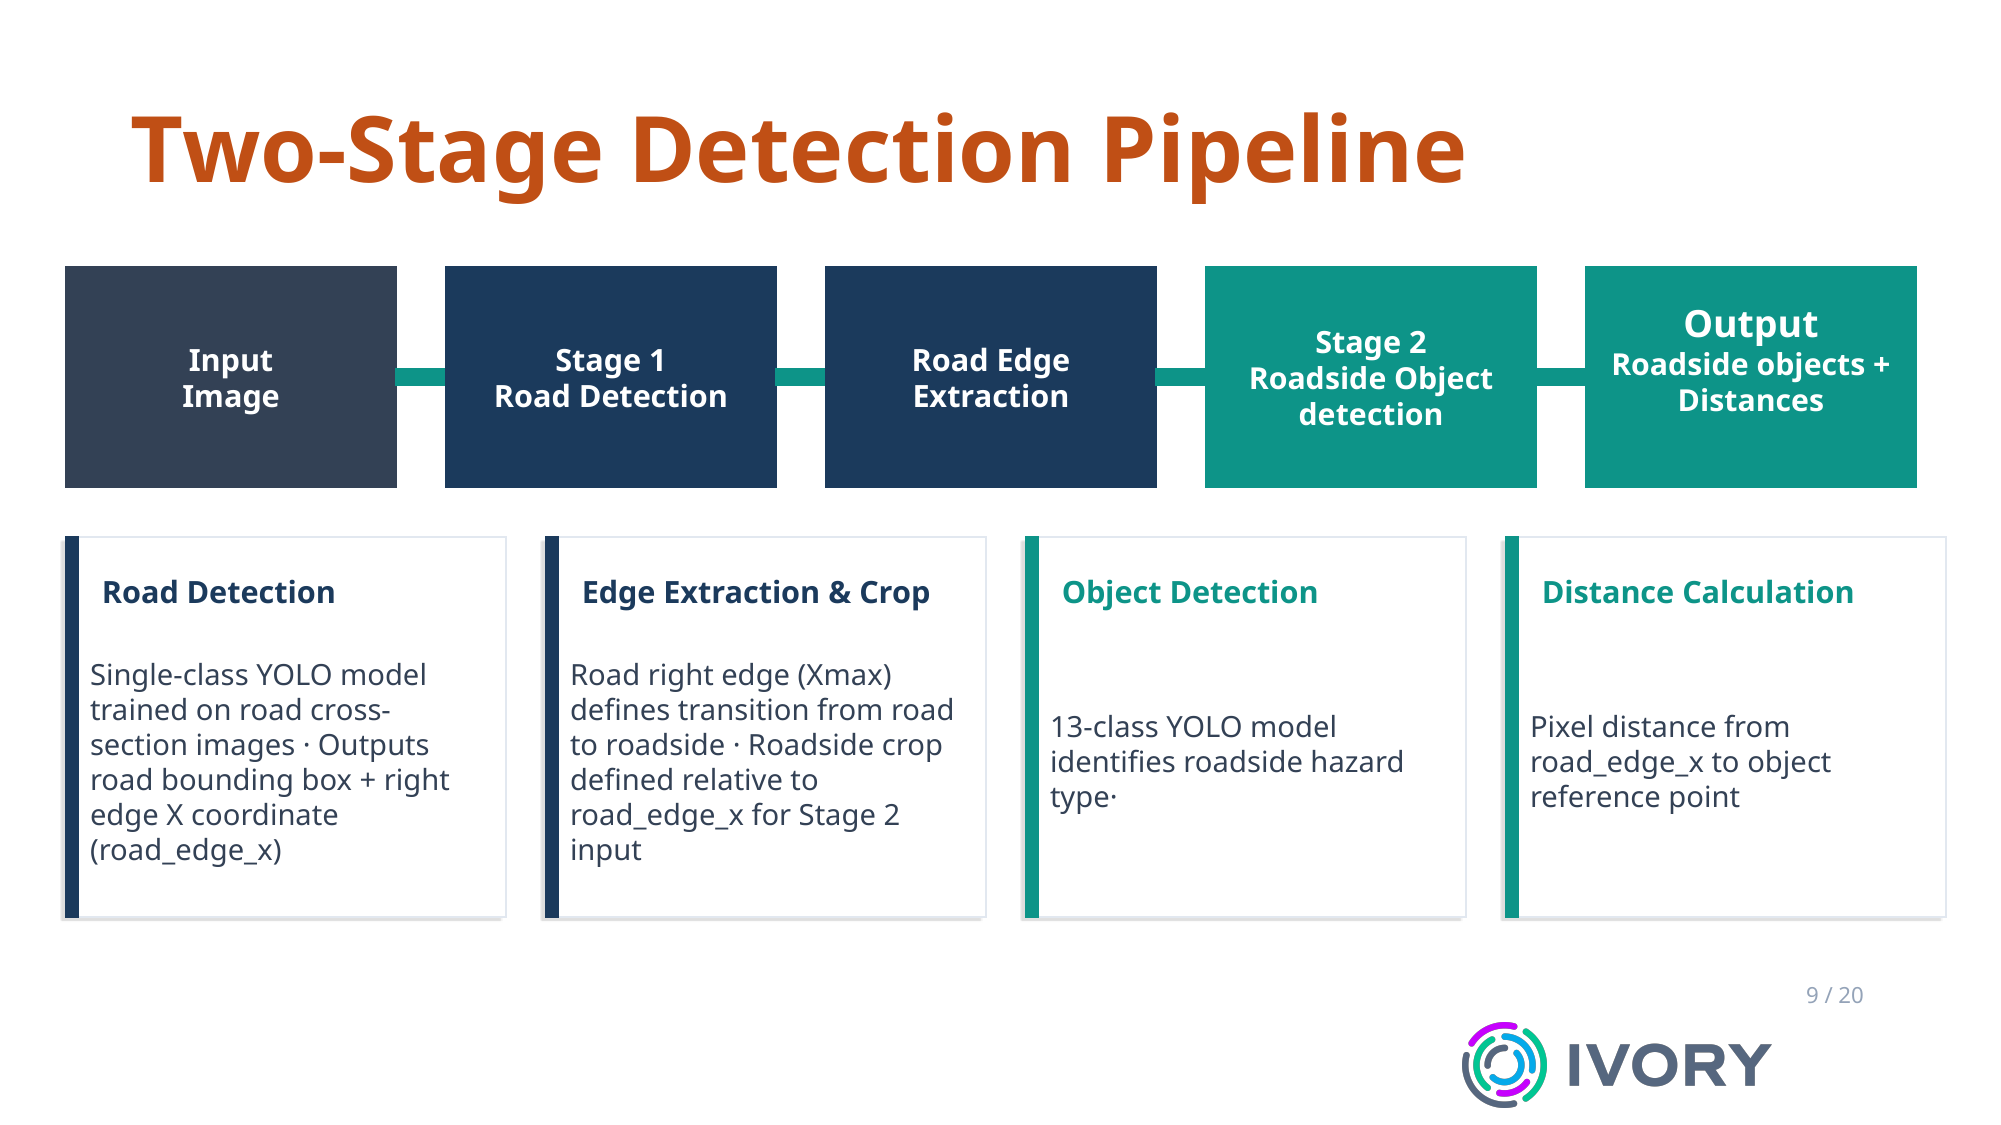

Two-Stage Detection Pipeline
Input
Image
Stage 1
Road Detection
Road Edge
Extraction
Stage 2
Roadside Object detection
Output
Roadside objects + Distances
Road Detection
Edge Extraction & Crop
Object Detection
Distance Calculation
Single-class YOLO model trained on road cross-section images · Outputs road bounding box + right edge X coordinate (road_edge_x)
Road right edge (Xmax) defines transition from road to roadside · Roadside crop defined relative to road_edge_x for Stage 2 input
13-class YOLO model identifies roadside hazard type·
Pixel distance from road_edge_x to object reference point
9 / 20